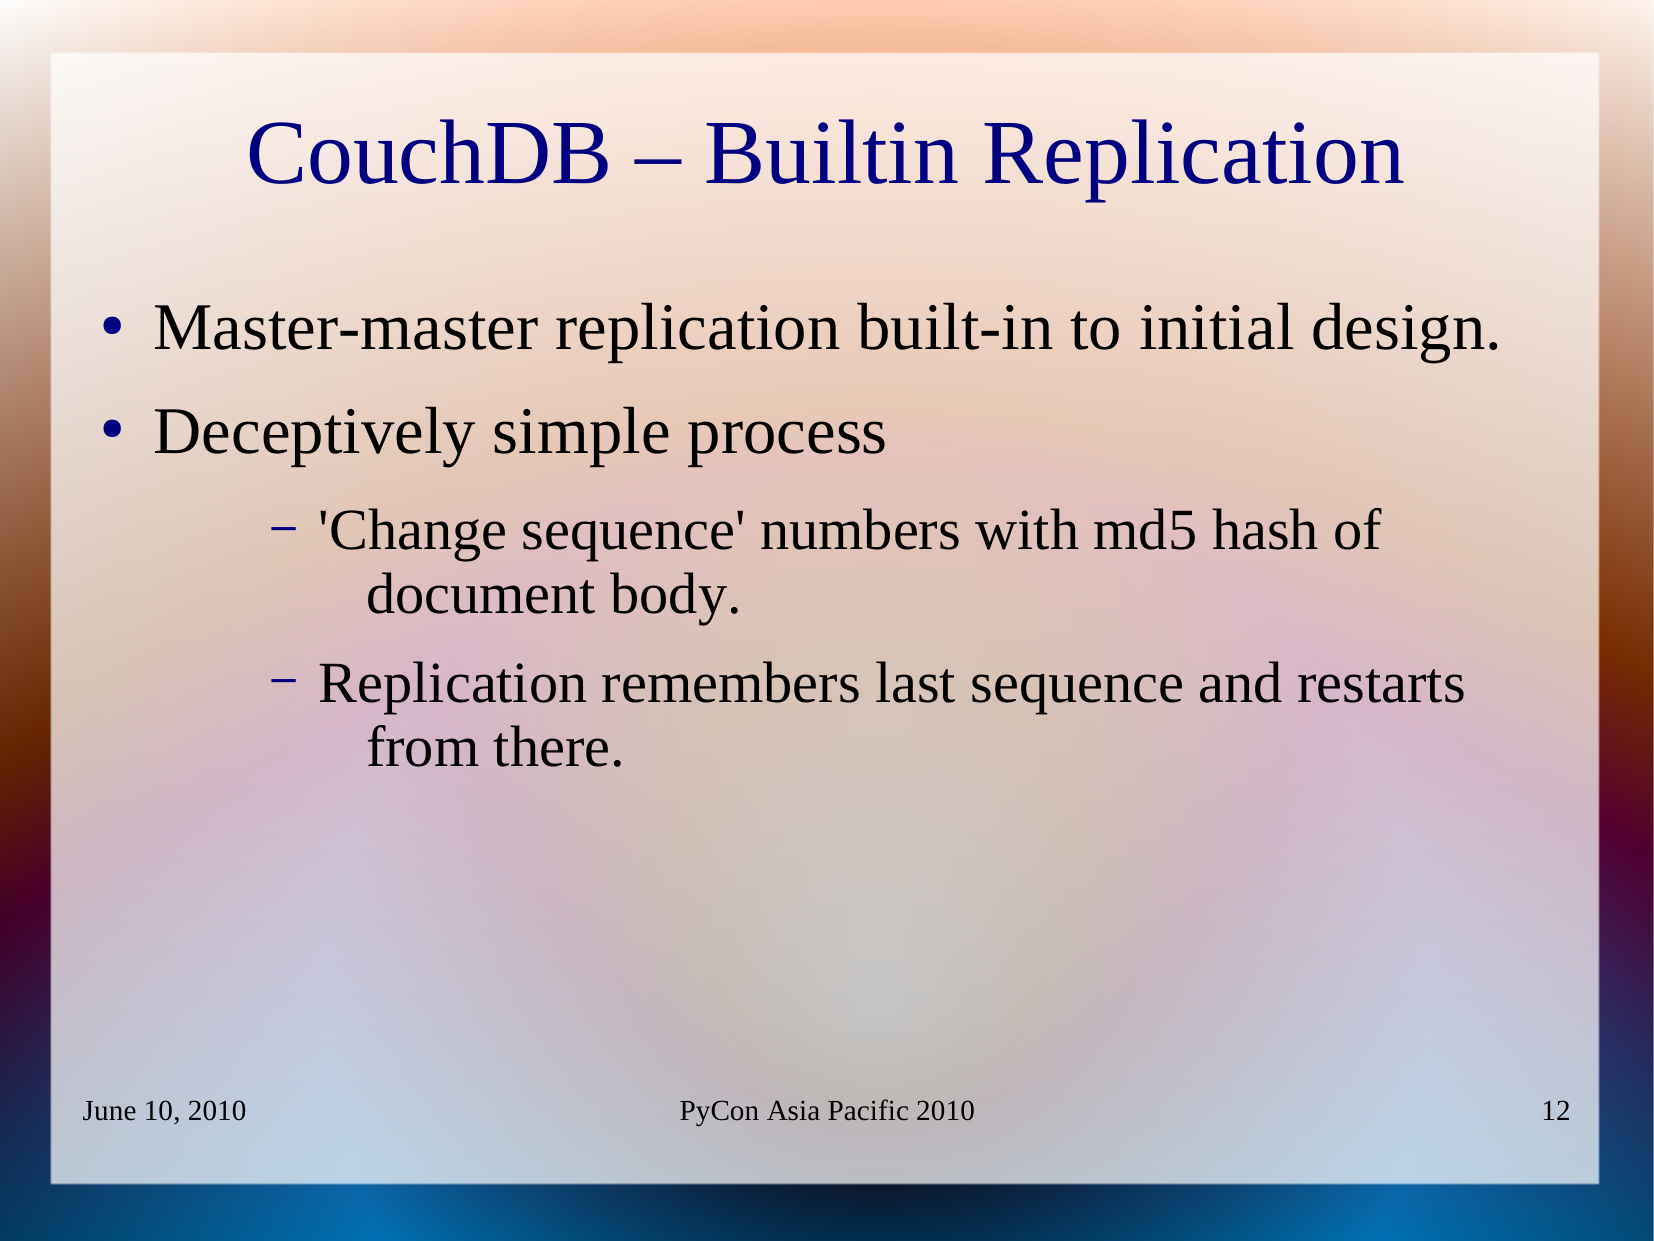

# CouchDB – Builtin Replication
Master-master replication built-in to initial design.
Deceptively simple process
'Change sequence' numbers with md5 hash of document body.
Replication remembers last sequence and restarts from there.
June 10, 2010
PyCon Asia Pacific 2010
12